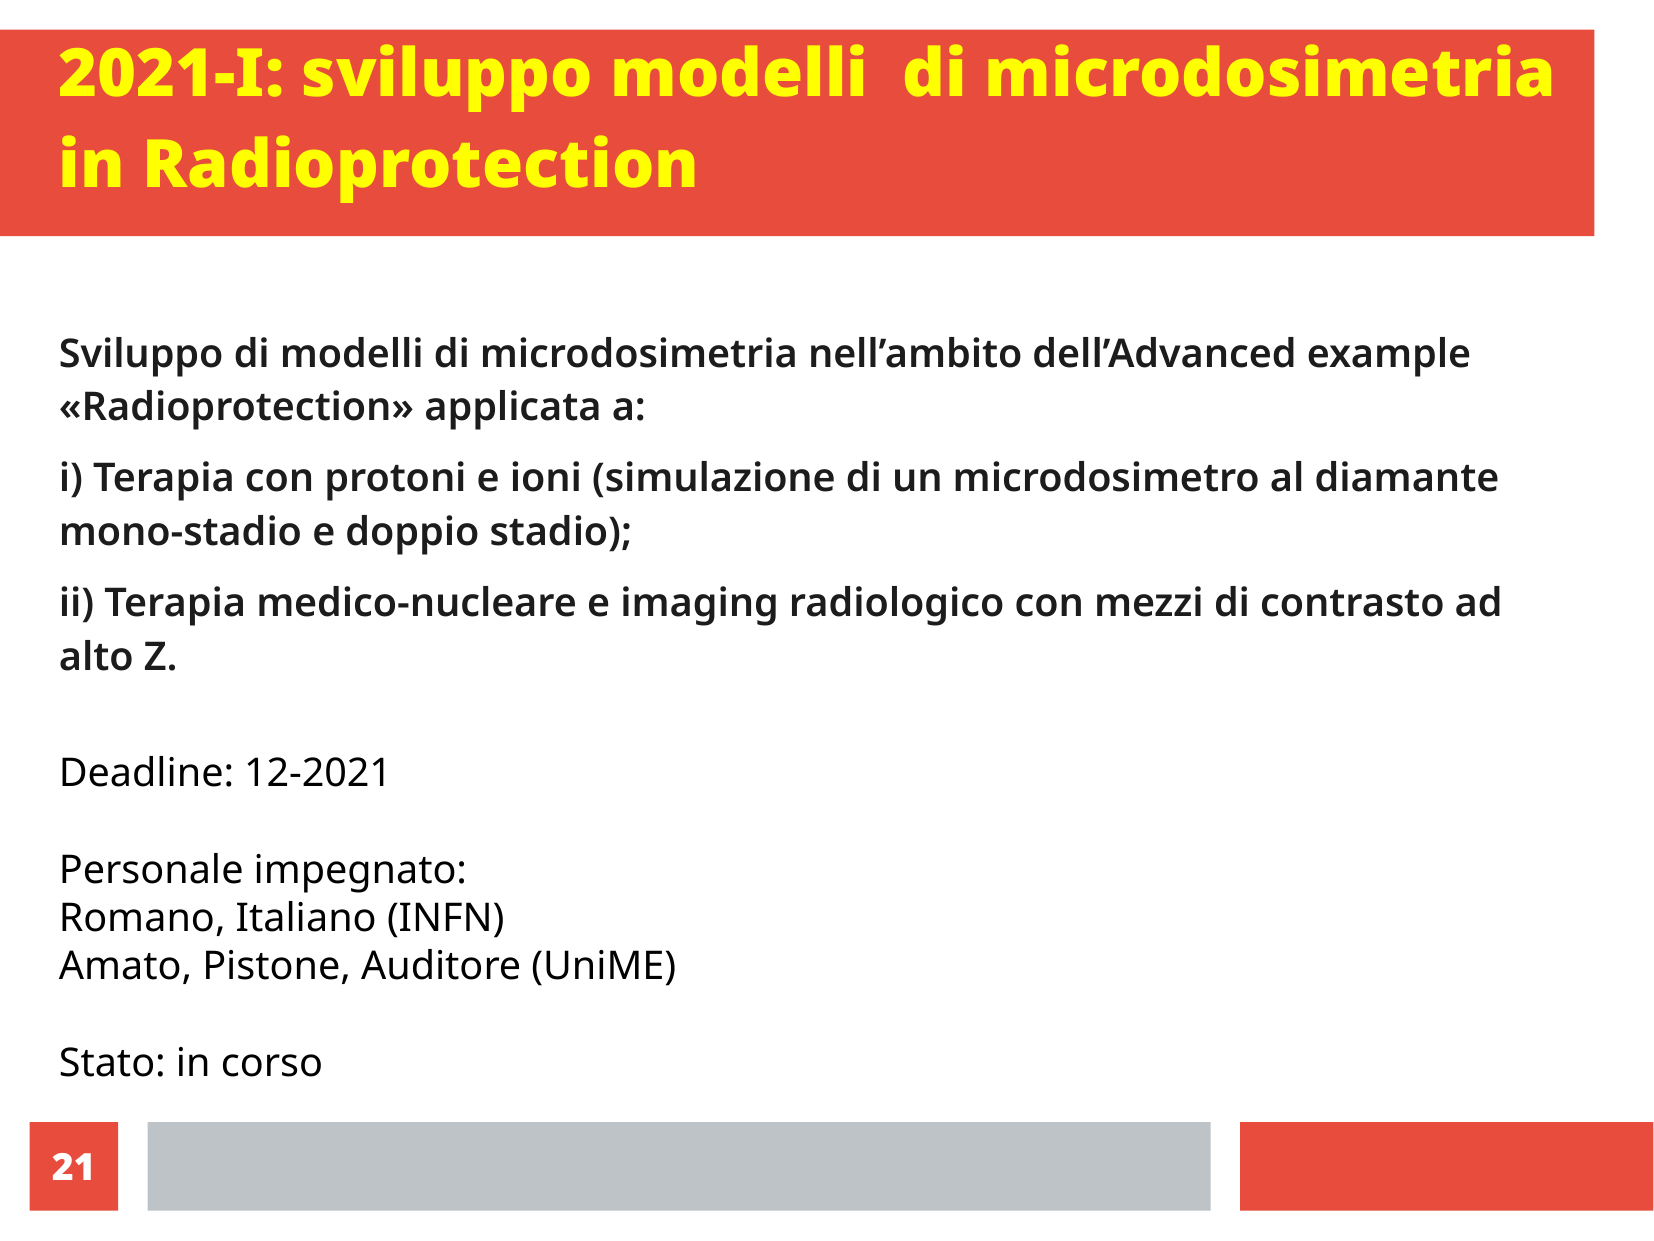

# 2021-I: sviluppo modelli di microdosimetria in Radioprotection
Sviluppo di modelli di microdosimetria nell’ambito dell’Advanced example «Radioprotection» applicata a:
i) Terapia con protoni e ioni (simulazione di un microdosimetro al diamante mono-stadio e doppio stadio);
ii) Terapia medico-nucleare e imaging radiologico con mezzi di contrasto ad alto Z.
Deadline: 12-2021
Personale impegnato:
Romano, Italiano (INFN)
Amato, Pistone, Auditore (UniME)
Stato: in corso
21